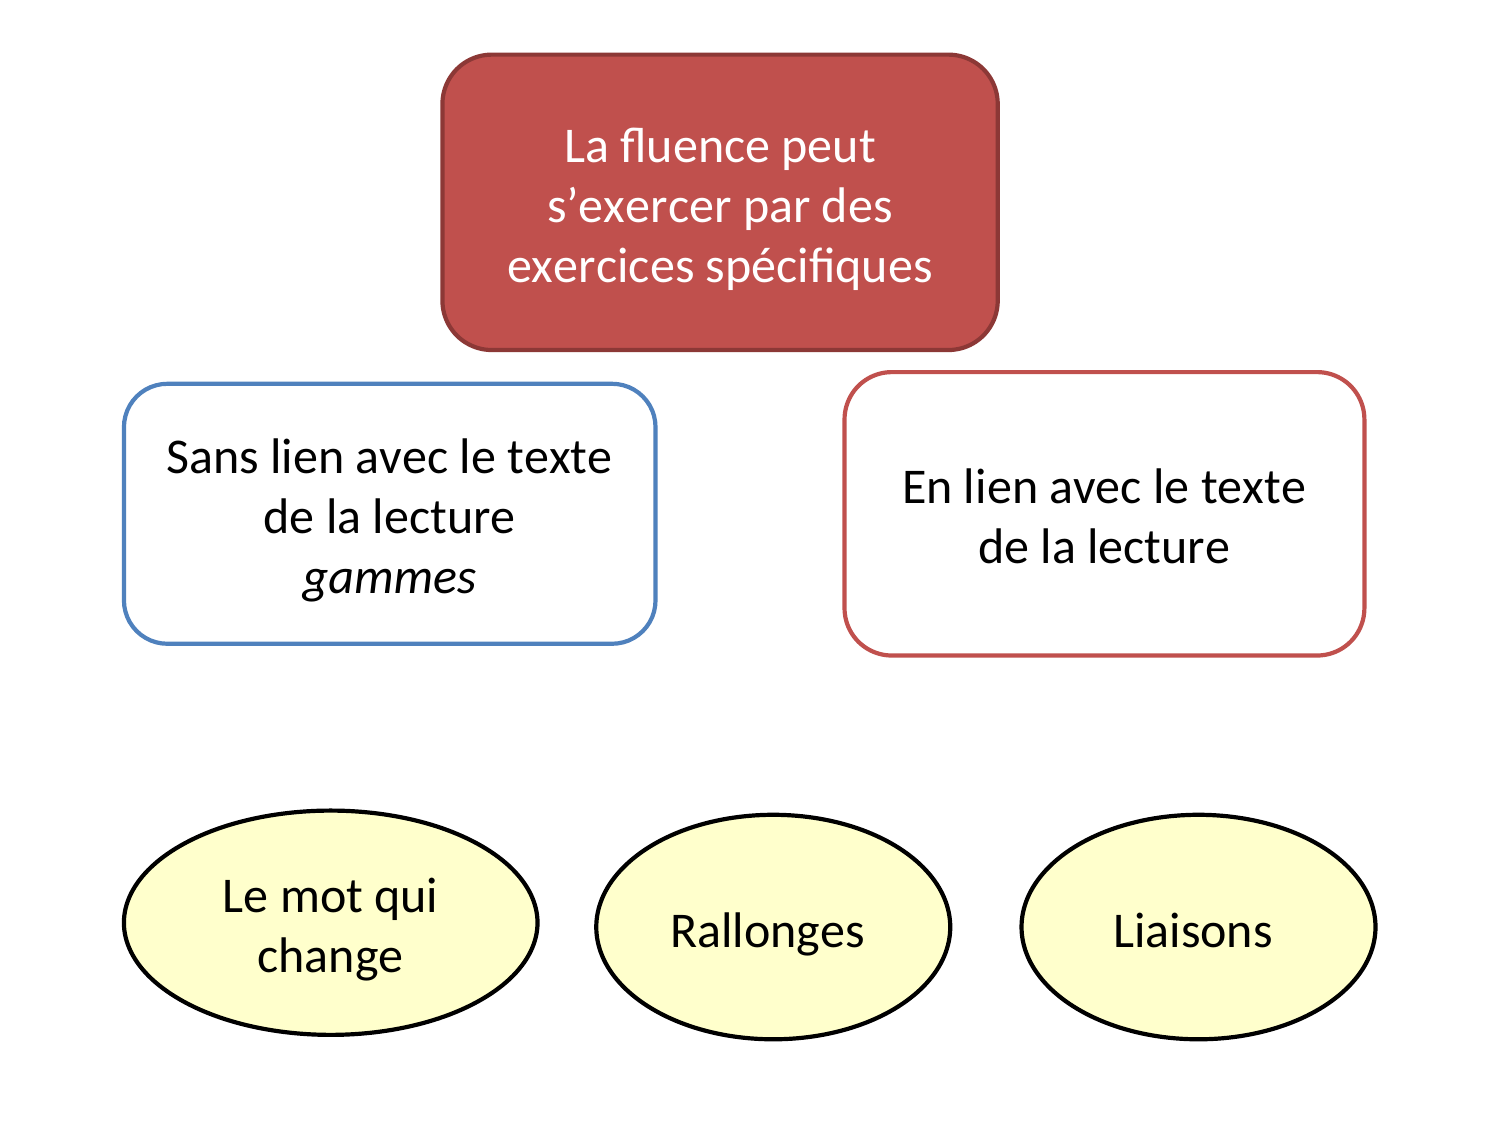

La fluence peut s’exercer par des exercices spécifiques
En lien avec le texte de la lecture
Sans lien avec le texte de la lecture
gammes
Le mot qui change
Rallonges
Liaisons